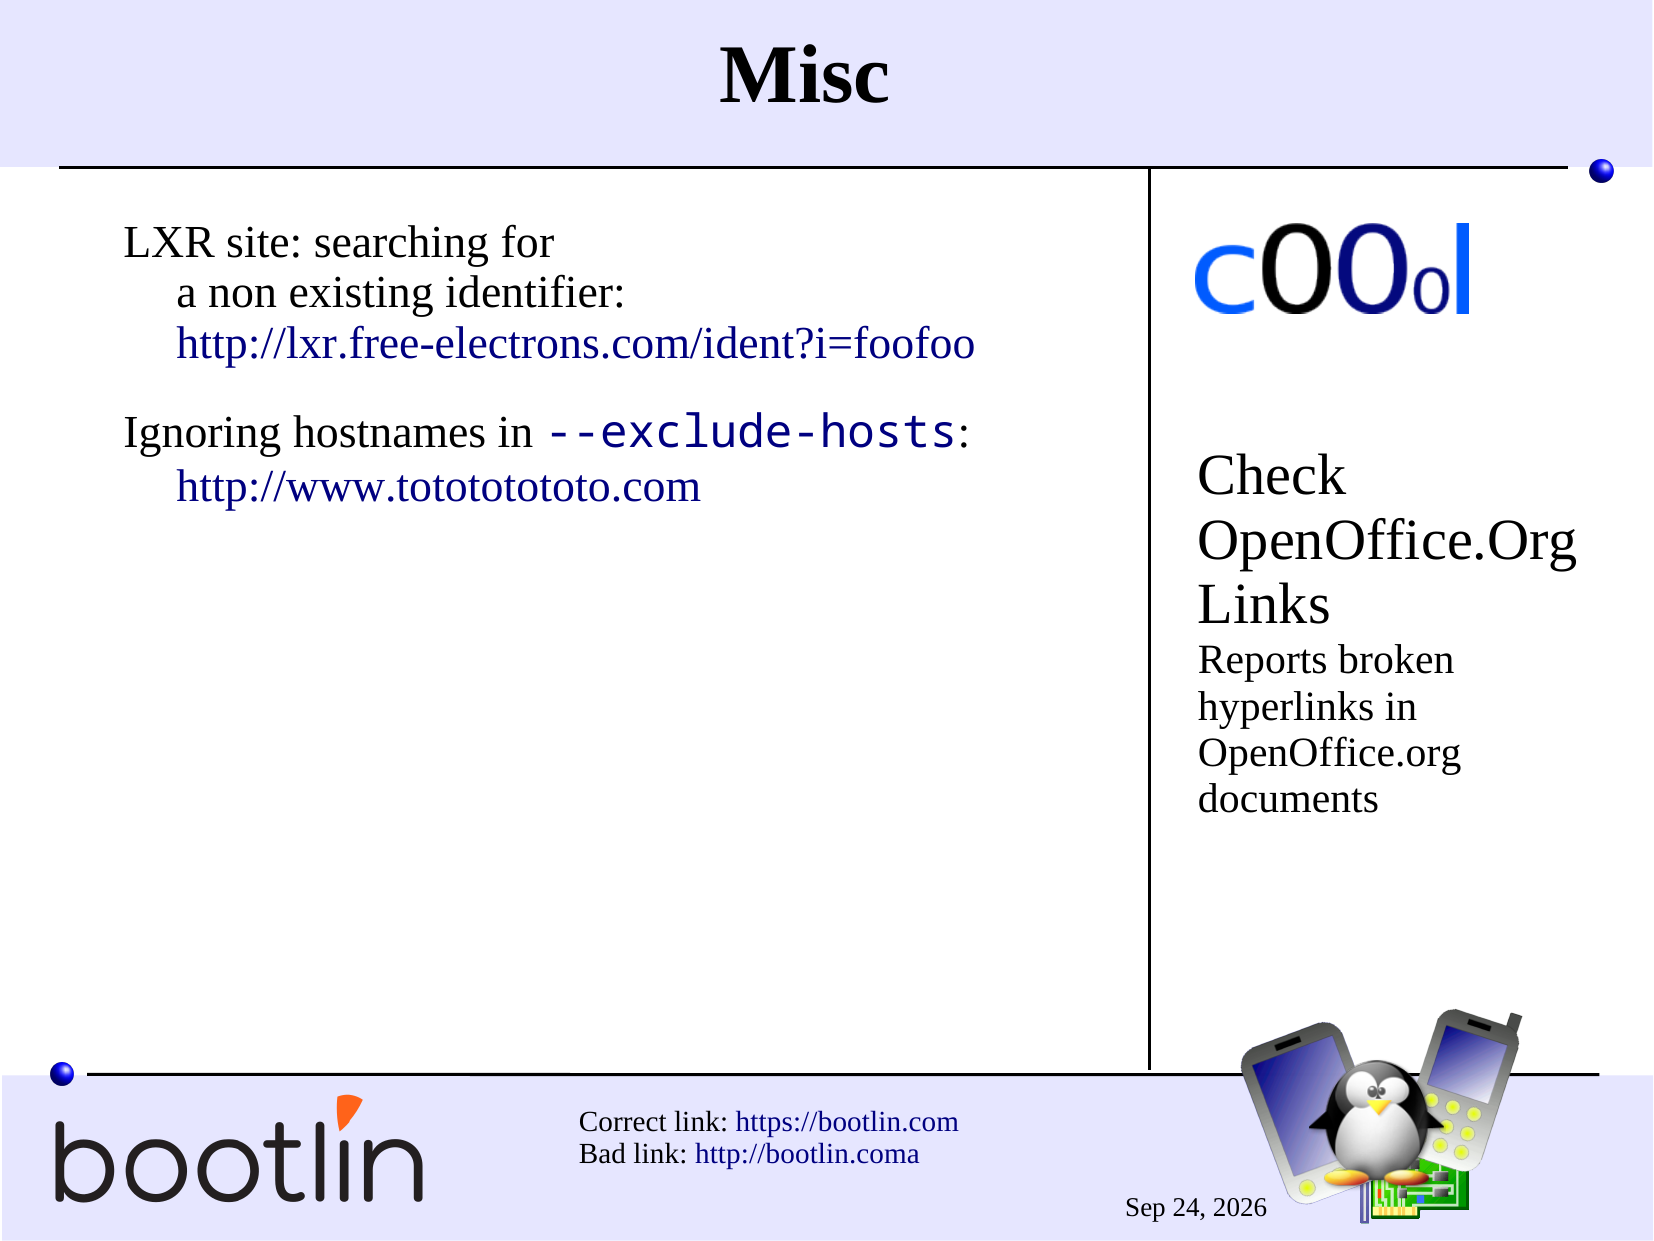

# Misc
LXR site: searching for
a non existing identifier:
http://lxr.free-electrons.com/ident?i=foofoo
Ignoring hostnames in --exclude-hosts:
http://www.totototototo.com